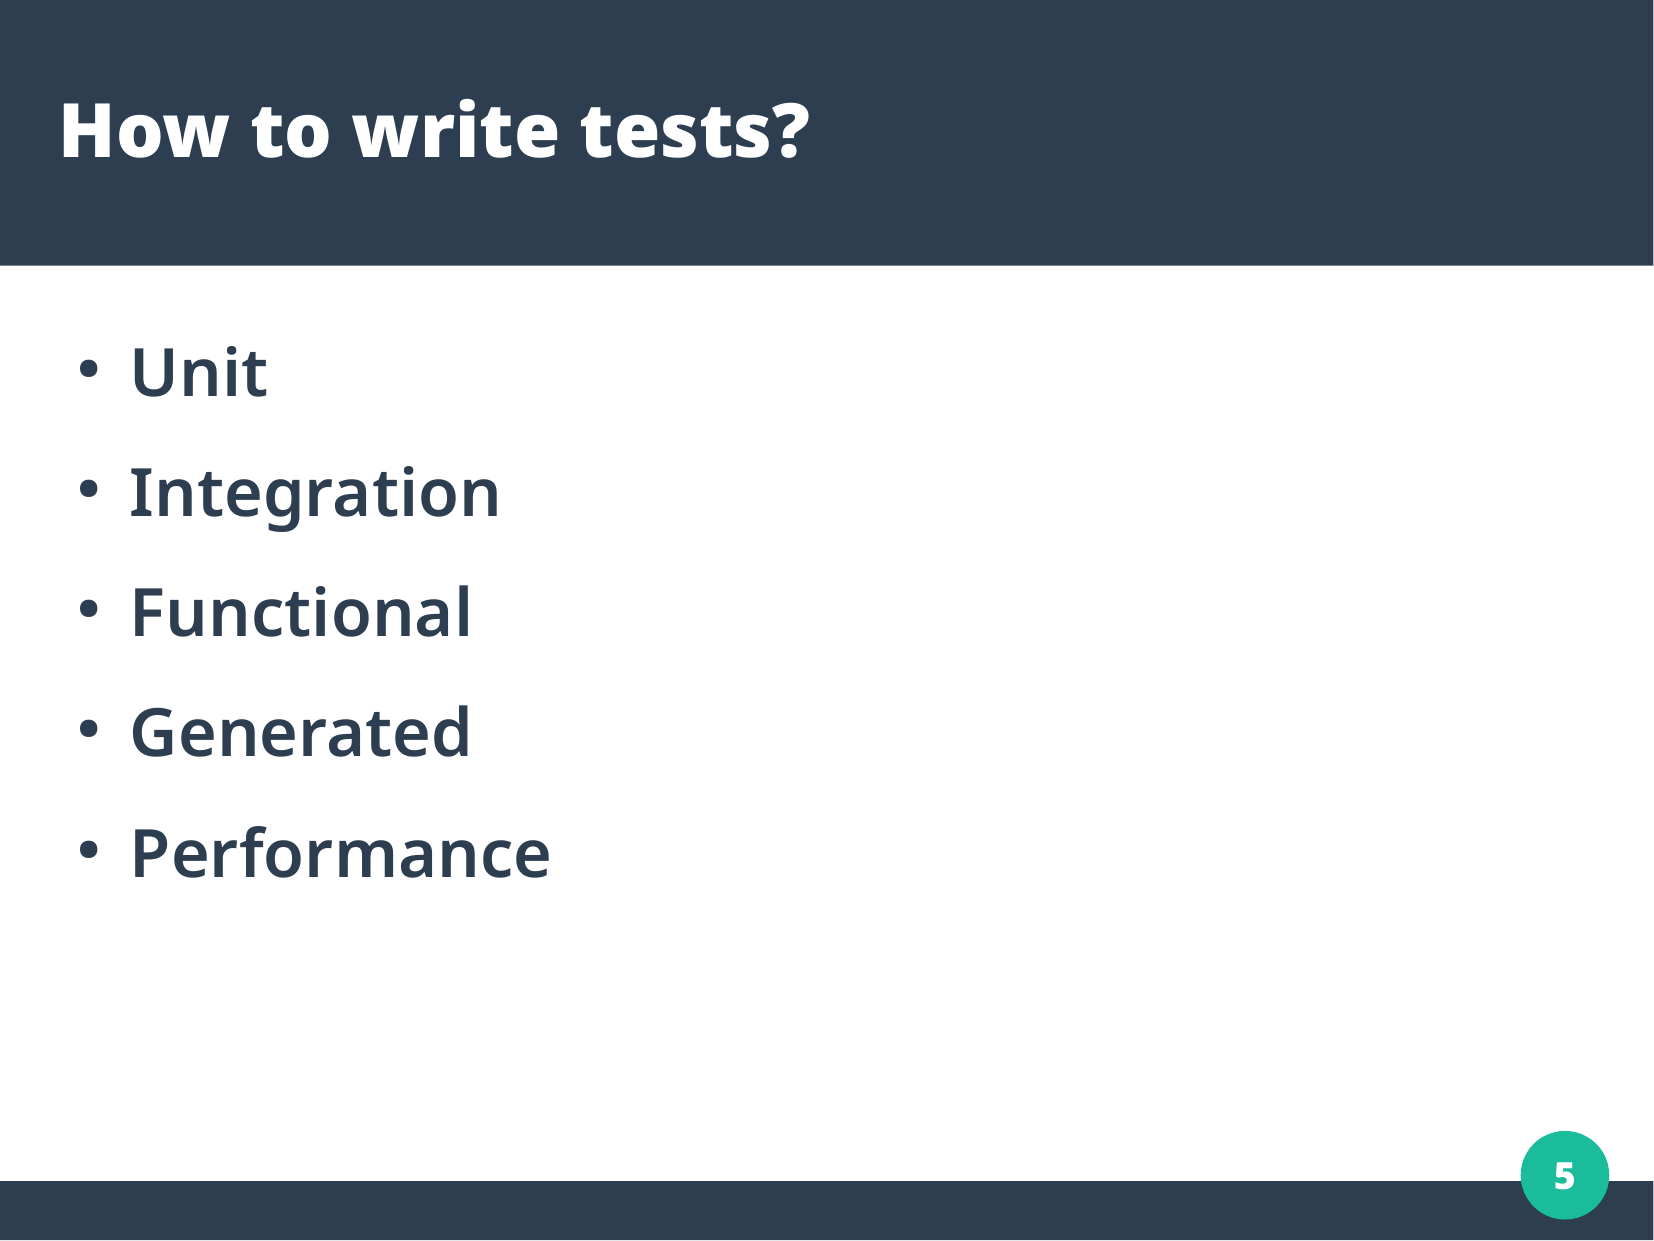

# How to write tests?
Unit
Integration
Functional
Generated
Performance
5